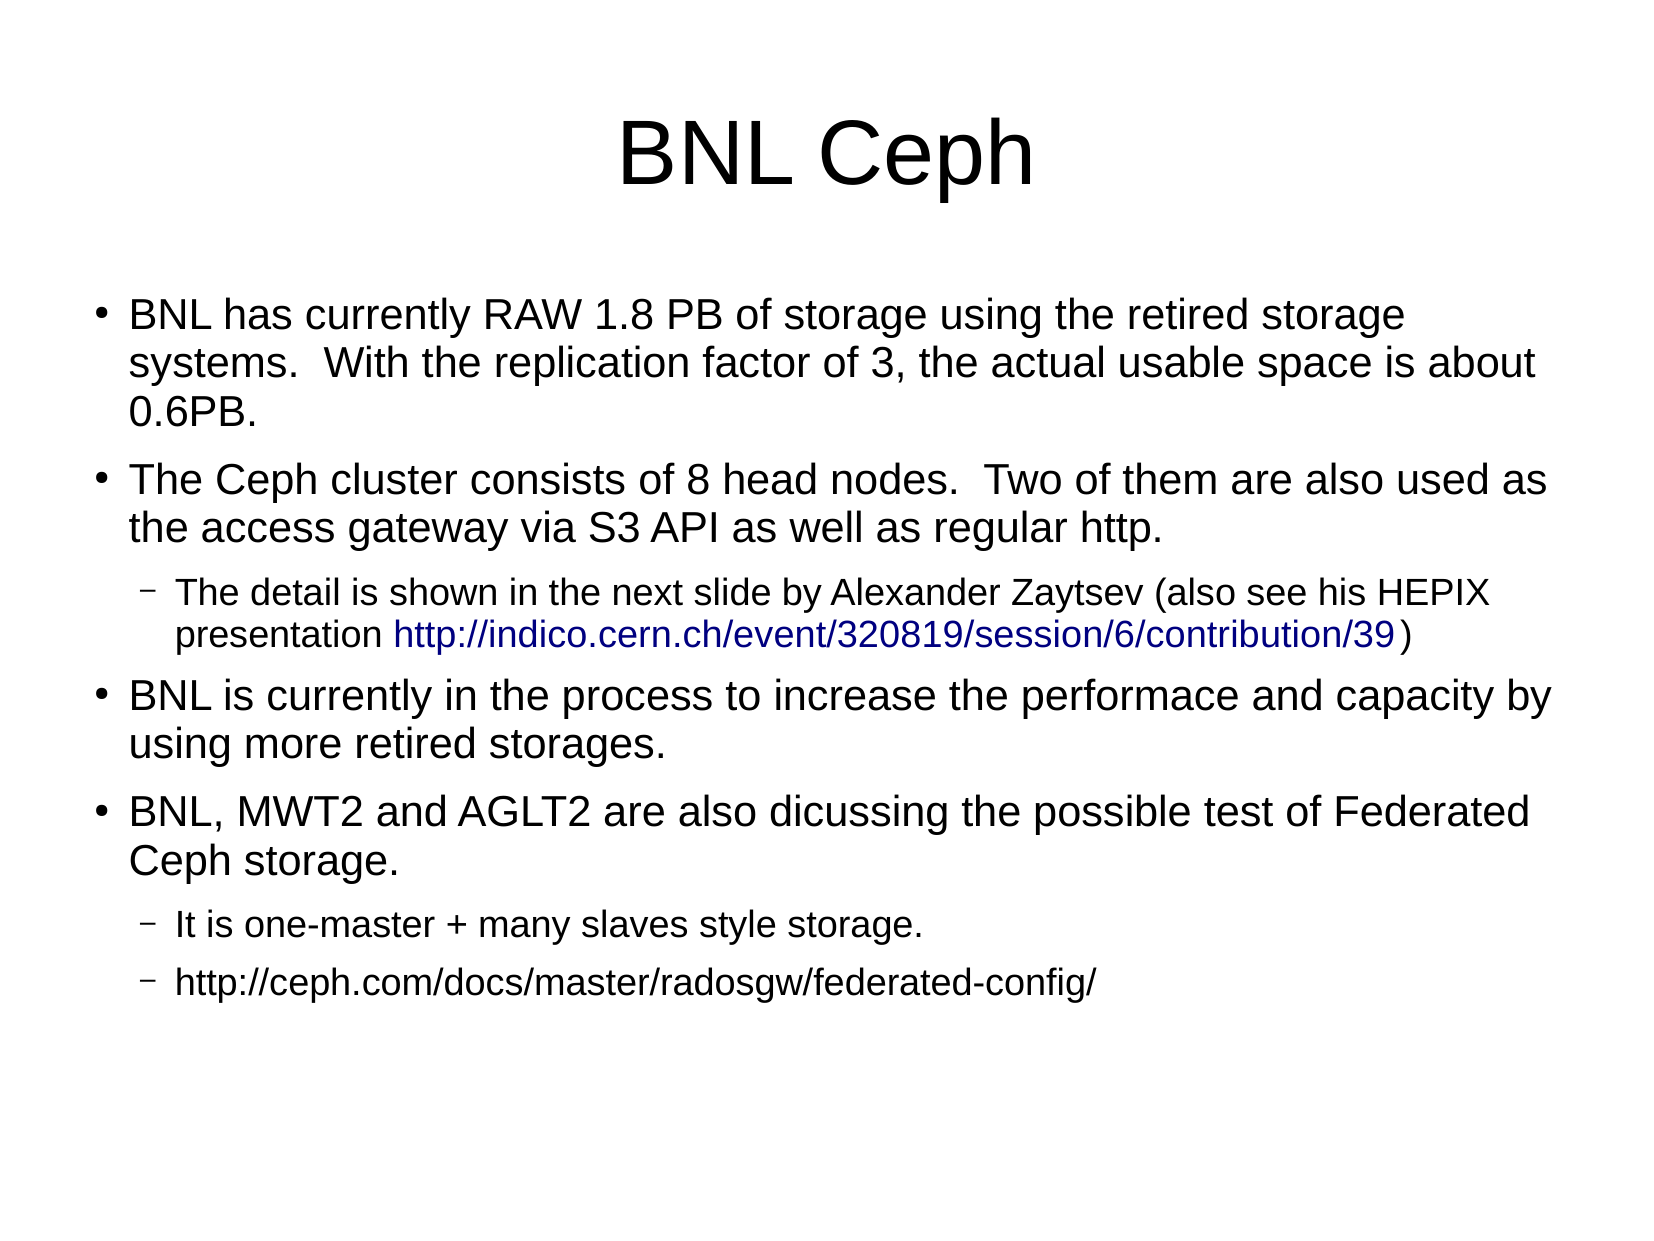

# BNL Ceph
BNL has currently RAW 1.8 PB of storage using the retired storage systems. With the replication factor of 3, the actual usable space is about 0.6PB.
The Ceph cluster consists of 8 head nodes. Two of them are also used as the access gateway via S3 API as well as regular http.
The detail is shown in the next slide by Alexander Zaytsev (also see his HEPIX presentation http://indico.cern.ch/event/320819/session/6/contribution/39 )
BNL is currently in the process to increase the performace and capacity by using more retired storages.
BNL, MWT2 and AGLT2 are also dicussing the possible test of Federated Ceph storage.
It is one-master + many slaves style storage.
http://ceph.com/docs/master/radosgw/federated-config/